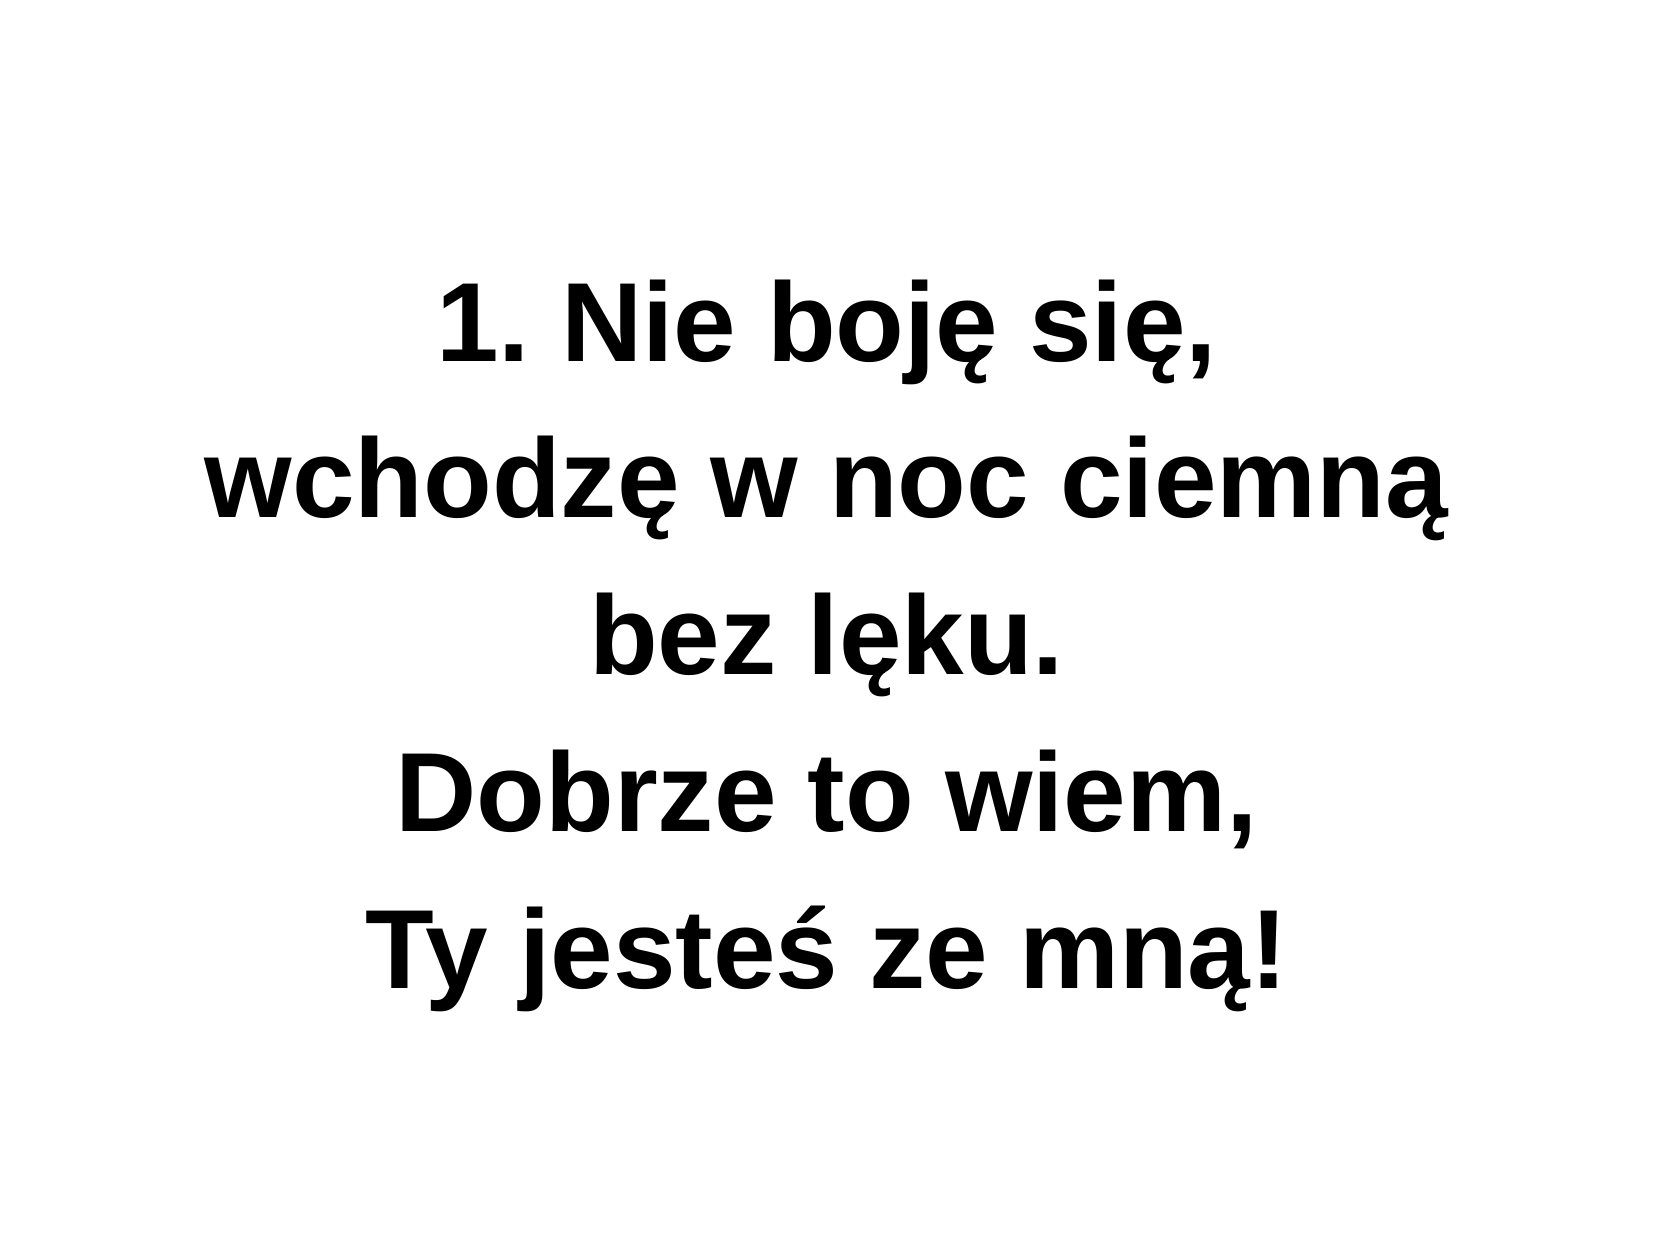

# 1. Nie boję się,
wchodzę w noc ciemną
bez lęku.
Dobrze to wiem,
Ty jesteś ze mną!